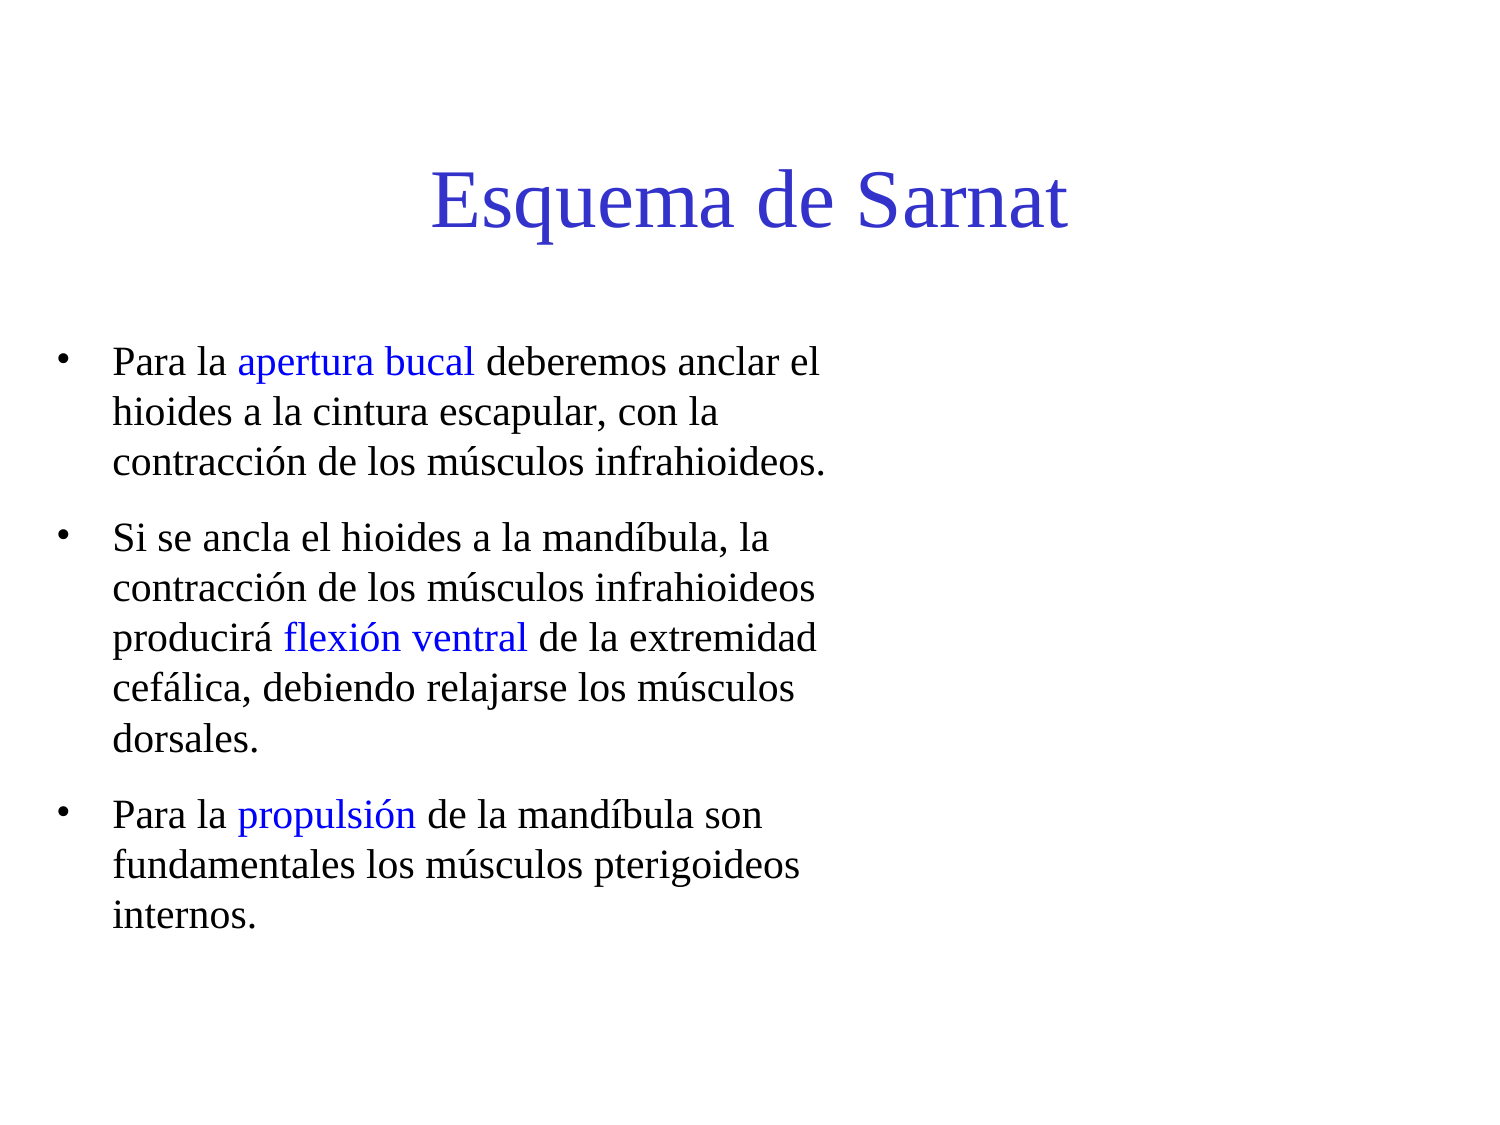

# Esquema de Sarnat
Para la apertura bucal deberemos anclar el hioides a la cintura escapular, con la contracción de los músculos infrahioideos.
Si se ancla el hioides a la mandíbula, la contracción de los músculos infrahioideos producirá flexión ventral de la extremidad cefálica, debiendo relajarse los músculos dorsales.
Para la propulsión de la mandíbula son fundamentales los músculos pterigoideos internos.